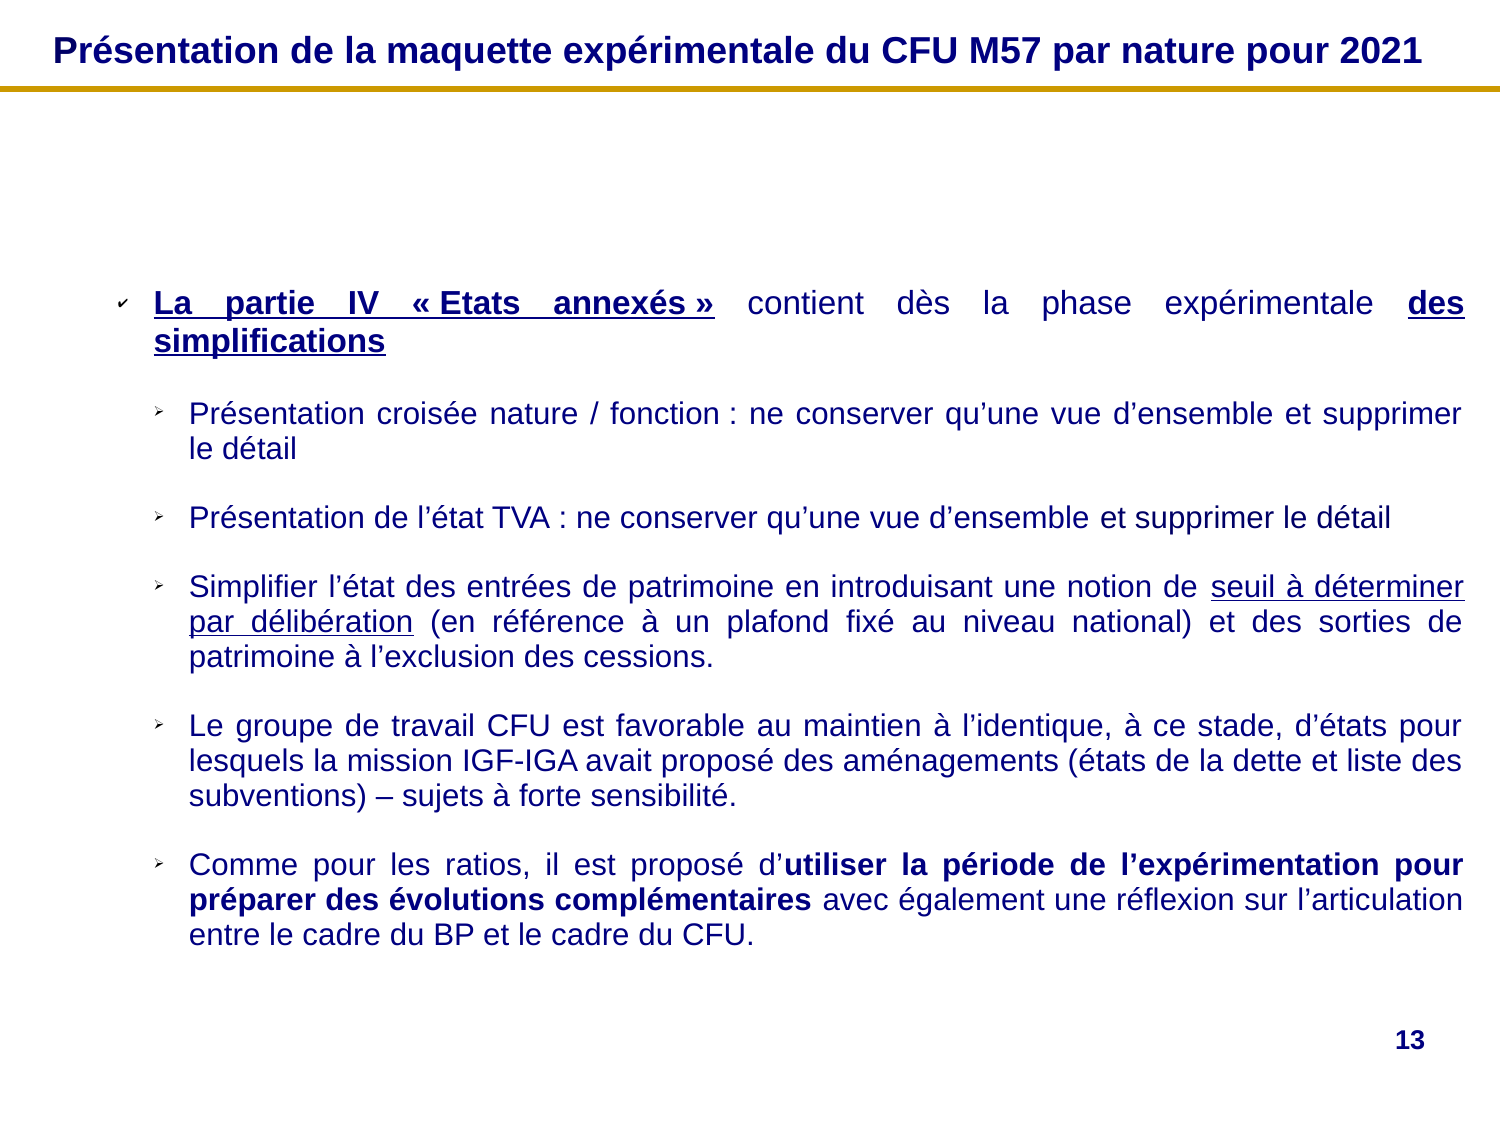

# Présentation de la maquette expérimentale du CFU M57 par nature pour 2021
La partie IV « Etats annexés » contient dès la phase expérimentale des simplifications
Présentation croisée nature / fonction : ne conserver qu’une vue d’ensemble et supprimer le détail
Présentation de l’état TVA : ne conserver qu’une vue d’ensemble et supprimer le détail
Simplifier l’état des entrées de patrimoine en introduisant une notion de seuil à déterminer par délibération (en référence à un plafond fixé au niveau national) et des sorties de patrimoine à l’exclusion des cessions.
Le groupe de travail CFU est favorable au maintien à l’identique, à ce stade, d’états pour lesquels la mission IGF-IGA avait proposé des aménagements (états de la dette et liste des subventions) – sujets à forte sensibilité.
Comme pour les ratios, il est proposé d’utiliser la période de l’expérimentation pour préparer des évolutions complémentaires avec également une réflexion sur l’articulation entre le cadre du BP et le cadre du CFU.
13